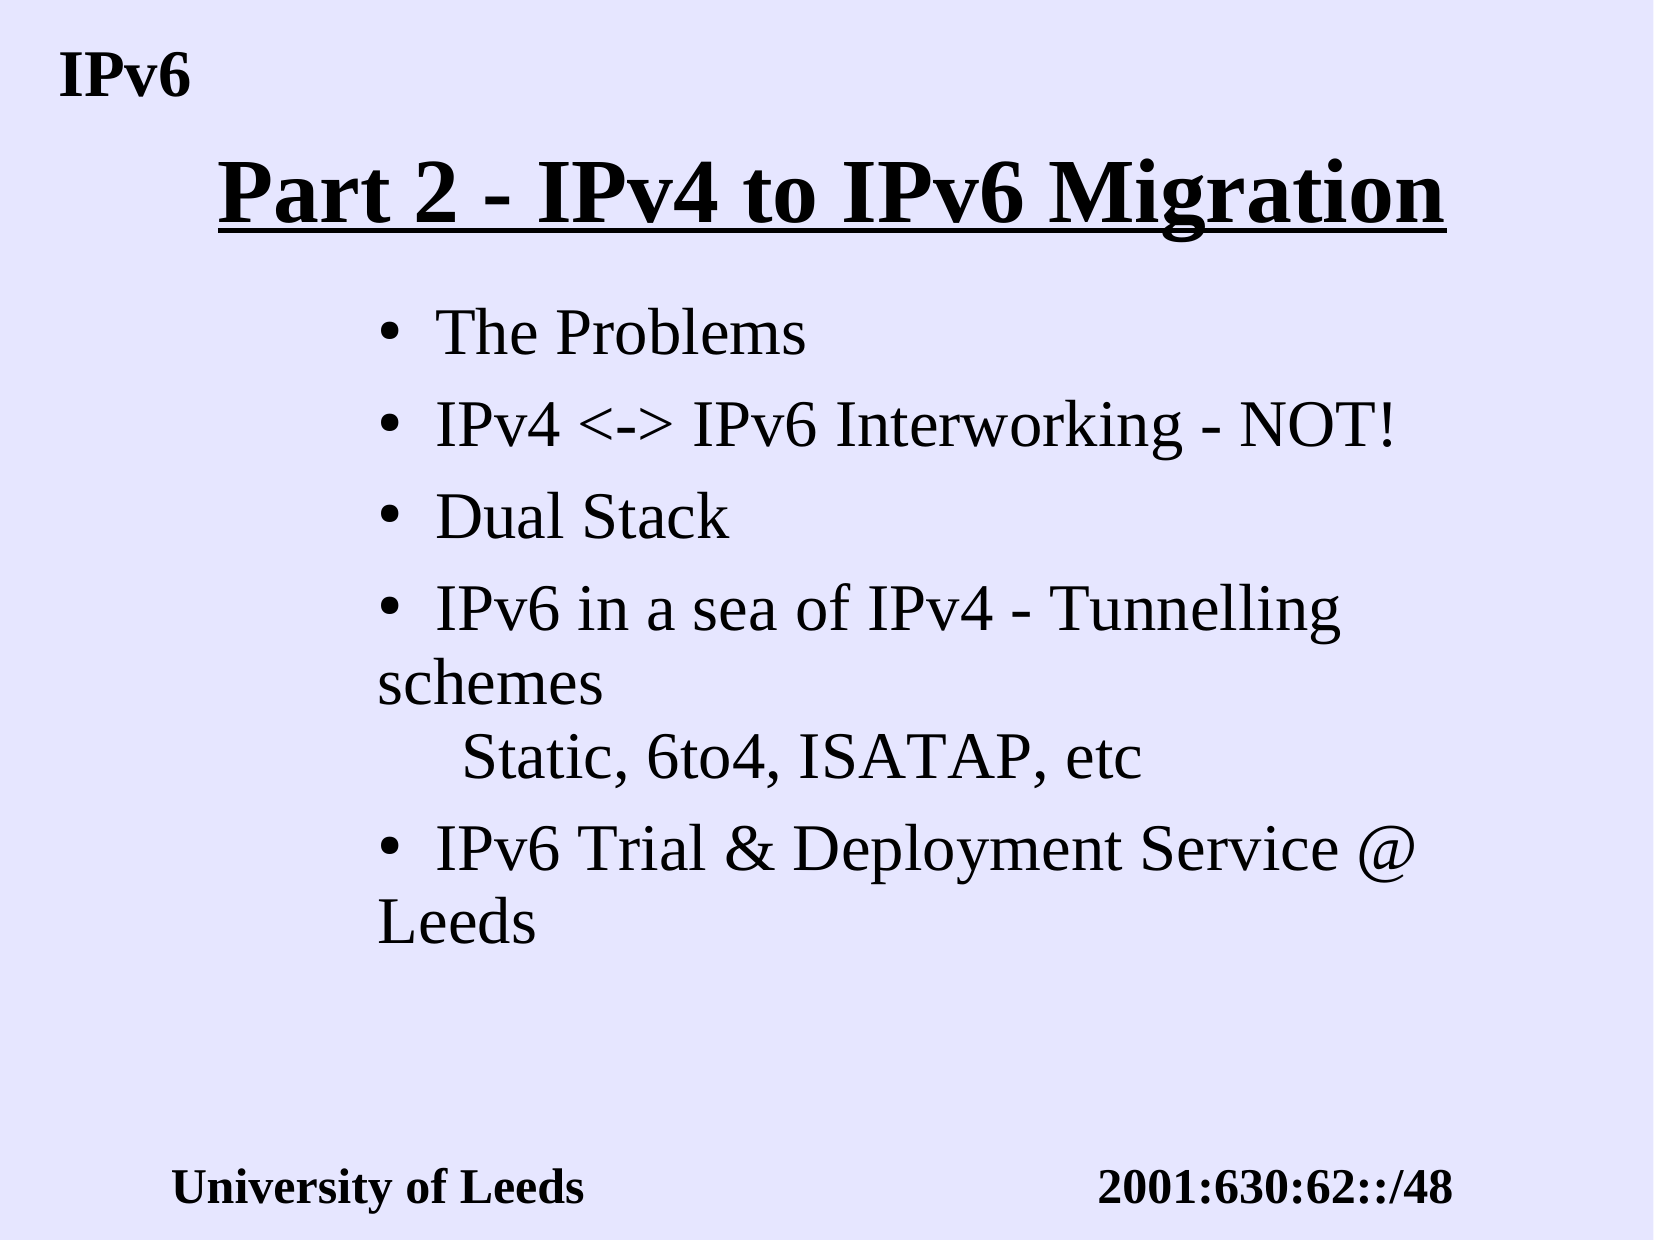

# Part 2 - IPv4 to IPv6 Migration
 The Problems
 IPv4 <-> IPv6 Interworking - NOT!
 Dual Stack
 IPv6 in a sea of IPv4 - Tunnelling schemes
 Static, 6to4, ISATAP, etc
 IPv6 Trial & Deployment Service @ Leeds